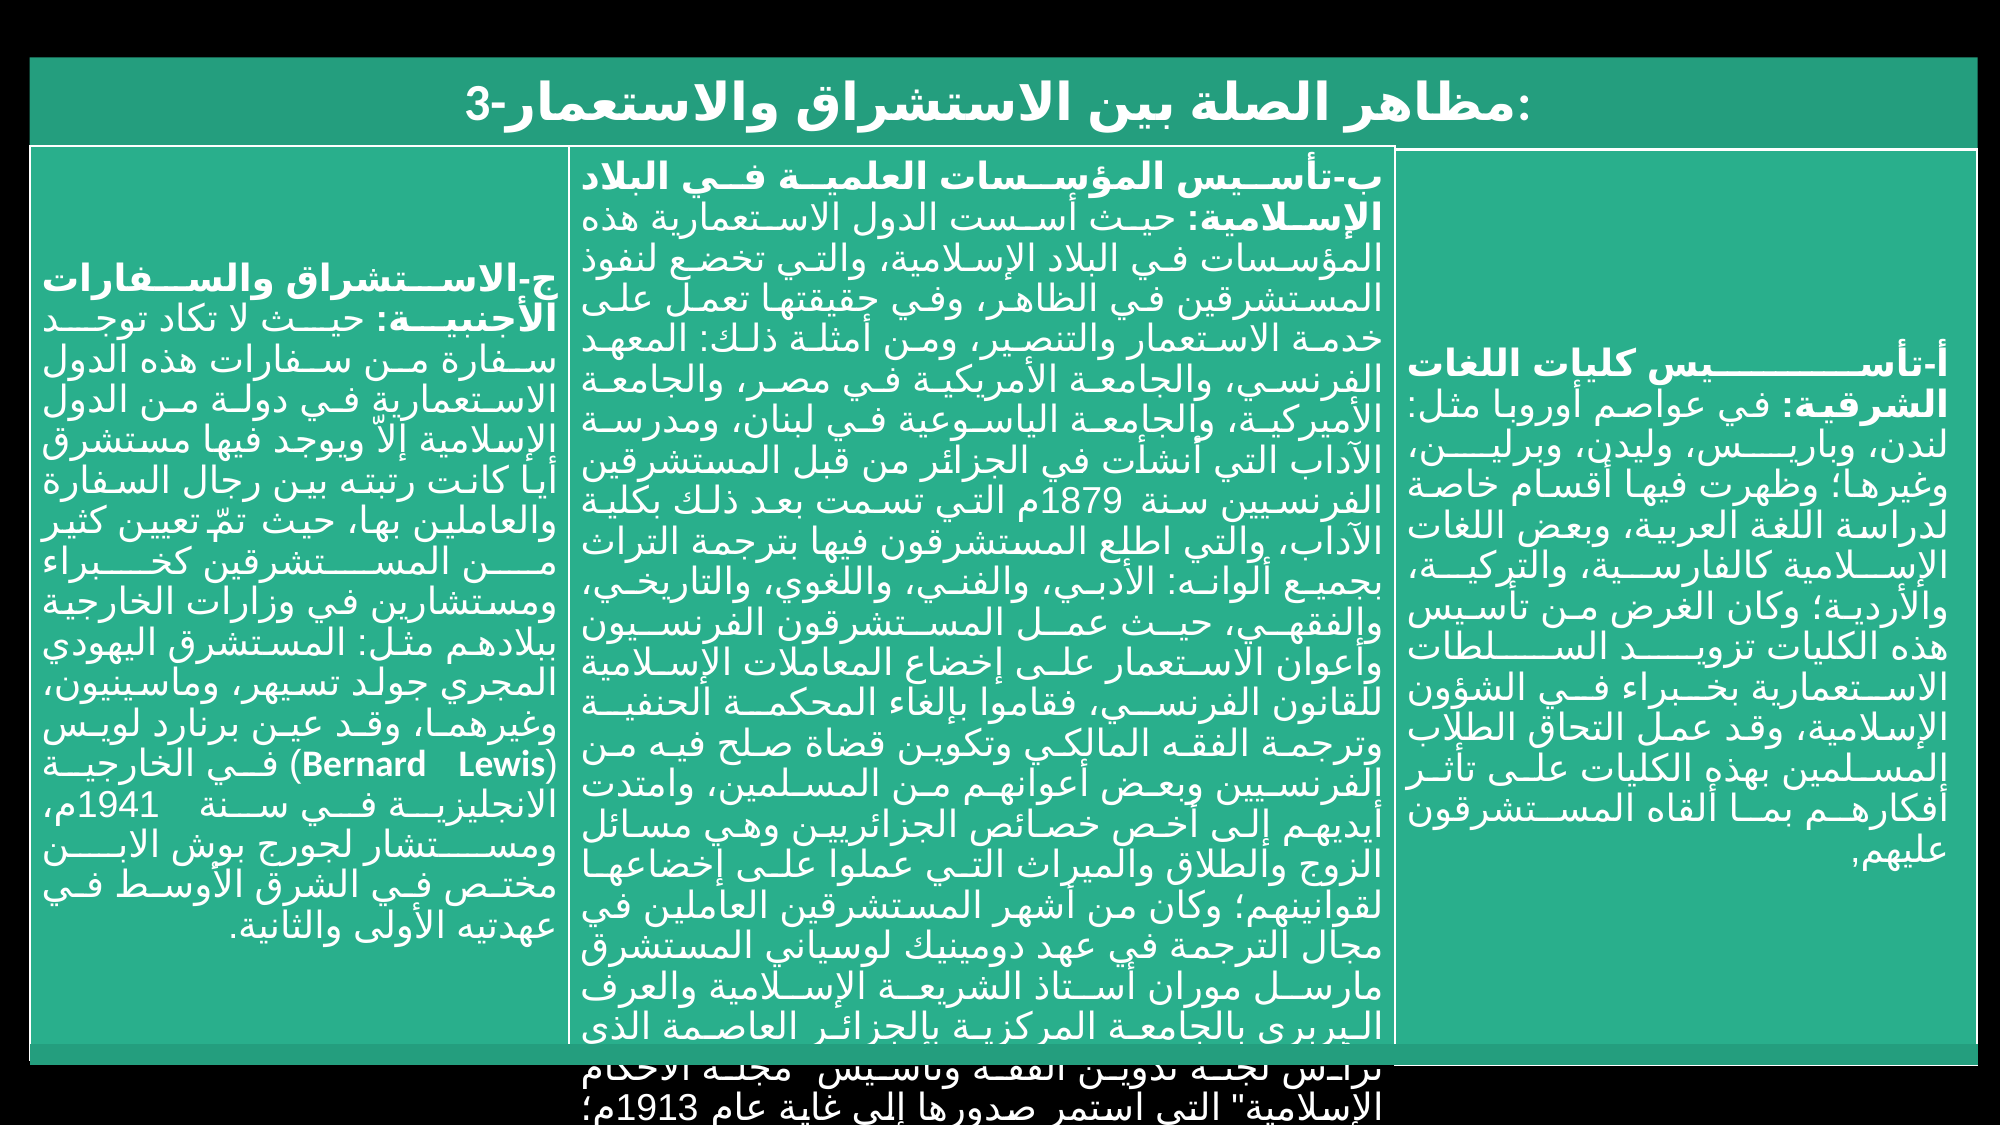

3-مظاهر الصلة بين الاستشراق والاستعمار:
ج-الاستشراق والسفارات الأجنبية: حيث لا تكاد توجد سفارة من سفارات هذه الدول الاستعمارية في دولة من الدول الإسلامية إلاّ ويوجد فيها مستشرق أيا كانت رتبته بين رجال السفارة والعاملين بها، حيث تمّ تعيين كثير من المستشرقين كخبراء ومستشارين في وزارات الخارجية ببلادهم مثل: المستشرق اليهودي المجري جولد تسيهر، وماسينيون، وغيرهما، وقد عين برنارد لويس (Bernard Lewis) في الخارجية الانجليزية في سنة 1941م، ومستشار لجورج بوش الابن مختص في الشرق الأوسط في عهدتيه الأولى والثانية.
ب-تأسيس المؤسسات العلمية في البلاد الإسلامية: حيث أسست الدول الاستعمارية هذه المؤسسات في البلاد الإسلامية، والتي تخضع لنفوذ المستشرقين في الظاهر، وفي حقيقتها تعمل على خدمة الاستعمار والتنصير، ومن أمثلة ذلك: المعهد الفرنسي، والجامعة الأمريكية في مصر، والجامعة الأميركية، والجامعة الياسوعية في لبنان، ومدرسة الآداب التي أنشأت في الجزائر من قبل المستشرقين الفرنسيين سنة 1879م التي تسمت بعد ذلك بكلية الآداب، والتي اطلع المستشرقون فيها بترجمة التراث بجميع ألوانه: الأدبي، والفني، واللغوي، والتاريخي، والفقهي، حيث عمل المستشرقون الفرنسيون وأعوان الاستعمار على إخضاع المعاملات الإسلامية للقانون الفرنسي، فقاموا بإلغاء المحكمة الحنفية وترجمة الفقه المالكي وتكوين قضاة صلح فيه من الفرنسيين وبعض أعوانهم من المسلمين، وامتدت أيديهم إلى أخص خصائص الجزائريين وهي مسائل الزوج والطلاق والميراث التي عملوا على إخضاعها لقوانينهم؛ وكان من أشهر المستشرقين العاملين في مجال الترجمة في عهد دومينيك لوسياني المستشرق مارسل موران أستاذ الشريعة الإسلامية والعرف البربري بالجامعة المركزية بالجزائر العاصمة الذي ترأس لجنة تدوين الفقه وتأسيس "مجلة الأحكام الإسلامية" التي استمر صدورها إلى غاية عام 1913م؛ كما قام الطبيب والمستشرق الفرنسي بيرون بترجمة مختصر الخليل في الفقه الإسلامي، وكتب عن الطب النبوي والطب العربي، وقد كافأته السلطات الاستعمارية على مجهوداته فنصبته مقررا في المدارس الرسمية والمحاكم في الجزائر المحتلة,
أ-تأسيس كليات اللغات الشرقية: في عواصم أوروبا مثل: لندن، وباريس، وليدن، وبرلين، وغيرها؛ وظهرت فيها أقسام خاصة لدراسة اللغة العربية، وبعض اللغات الإسلامية كالفارسية، والتركية، والأردية؛ وكان الغرض من تأسيس هذه الكليات تزويد السلطات الاستعمارية بخبراء في الشؤون الإسلامية، وقد عمل التحاق الطلاب المسلمين بهذه الكليات على تأثر أفكارهم بما ألقاه المستشرقون عليهم,